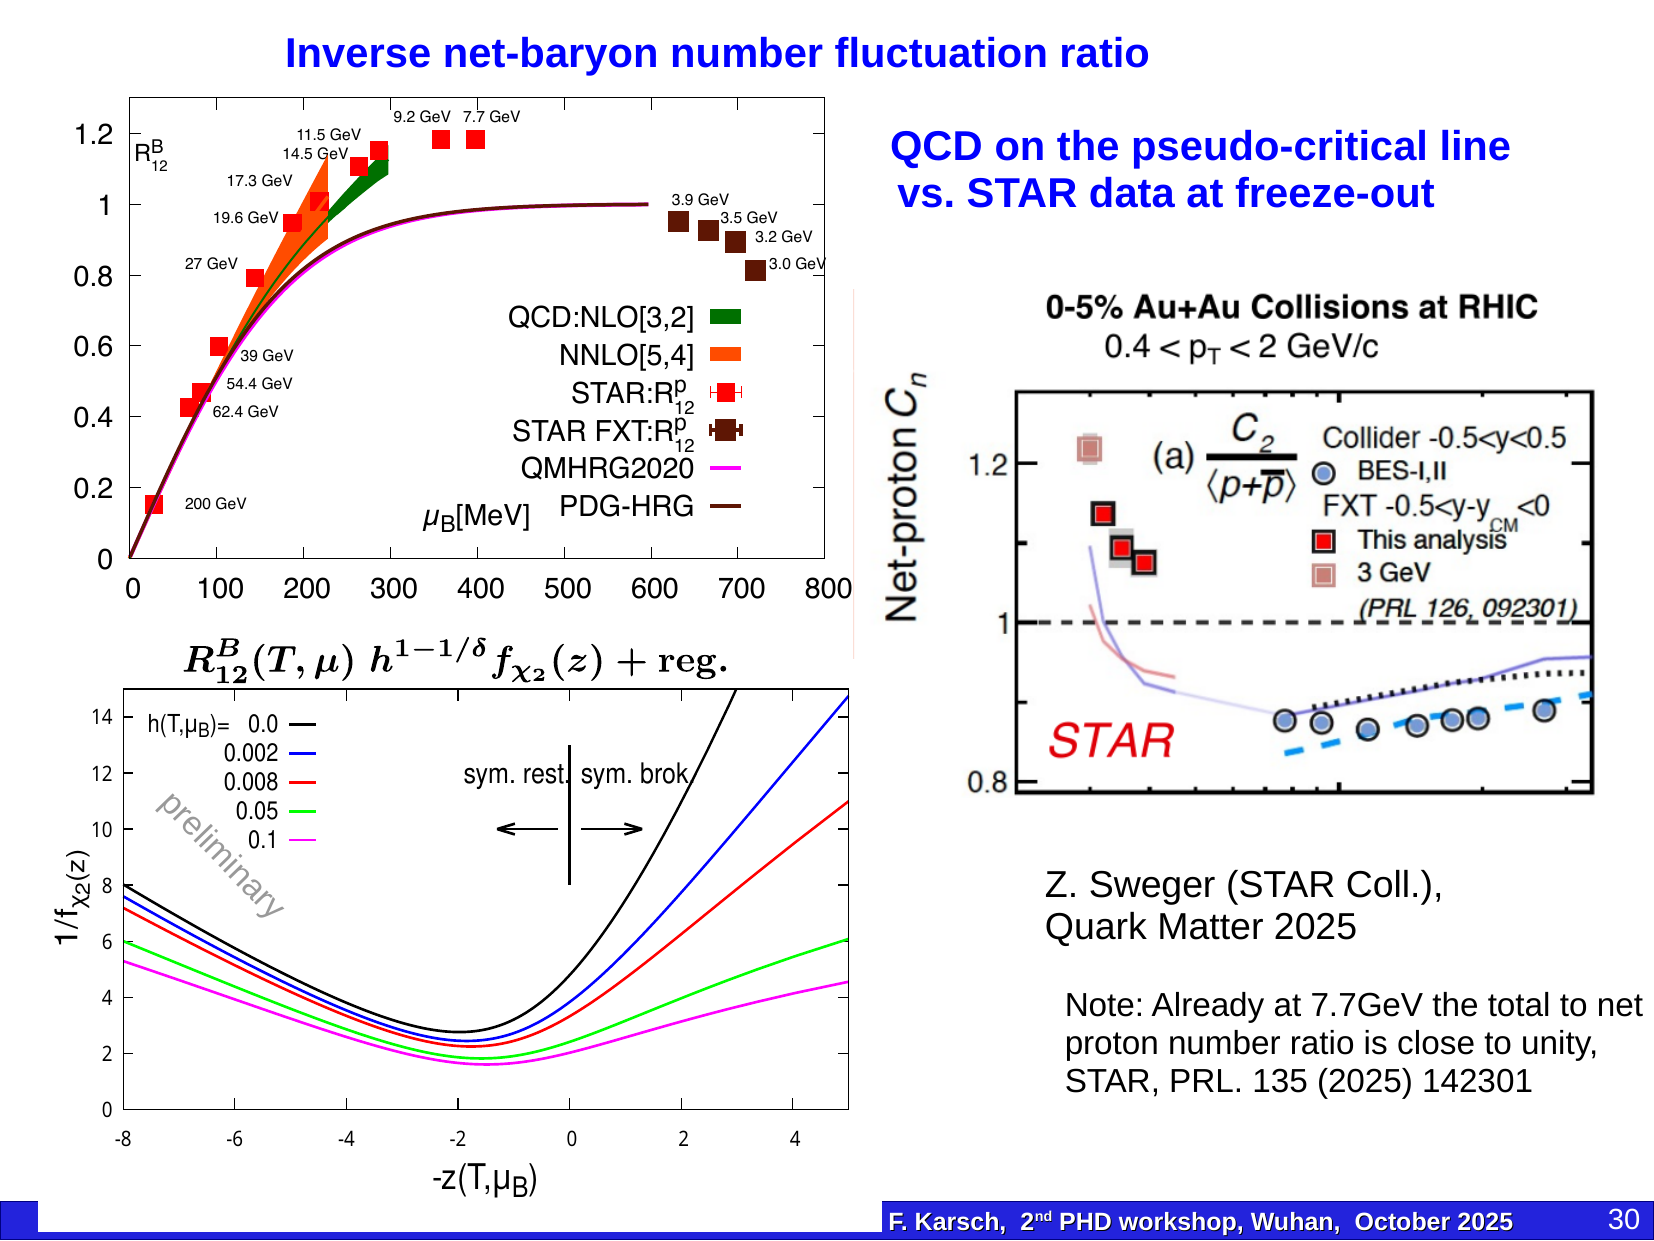

Inverse net-baryon number fluctuation ratio
 QCD on the pseudo-critical line
 vs. STAR data at freeze-out
preliminary
Z. Sweger (STAR Coll.),
Quark Matter 2025
Note: Already at 7.7GeV the total to net
proton number ratio is close to unity,
STAR, PRL. 135 (2025) 142301
30